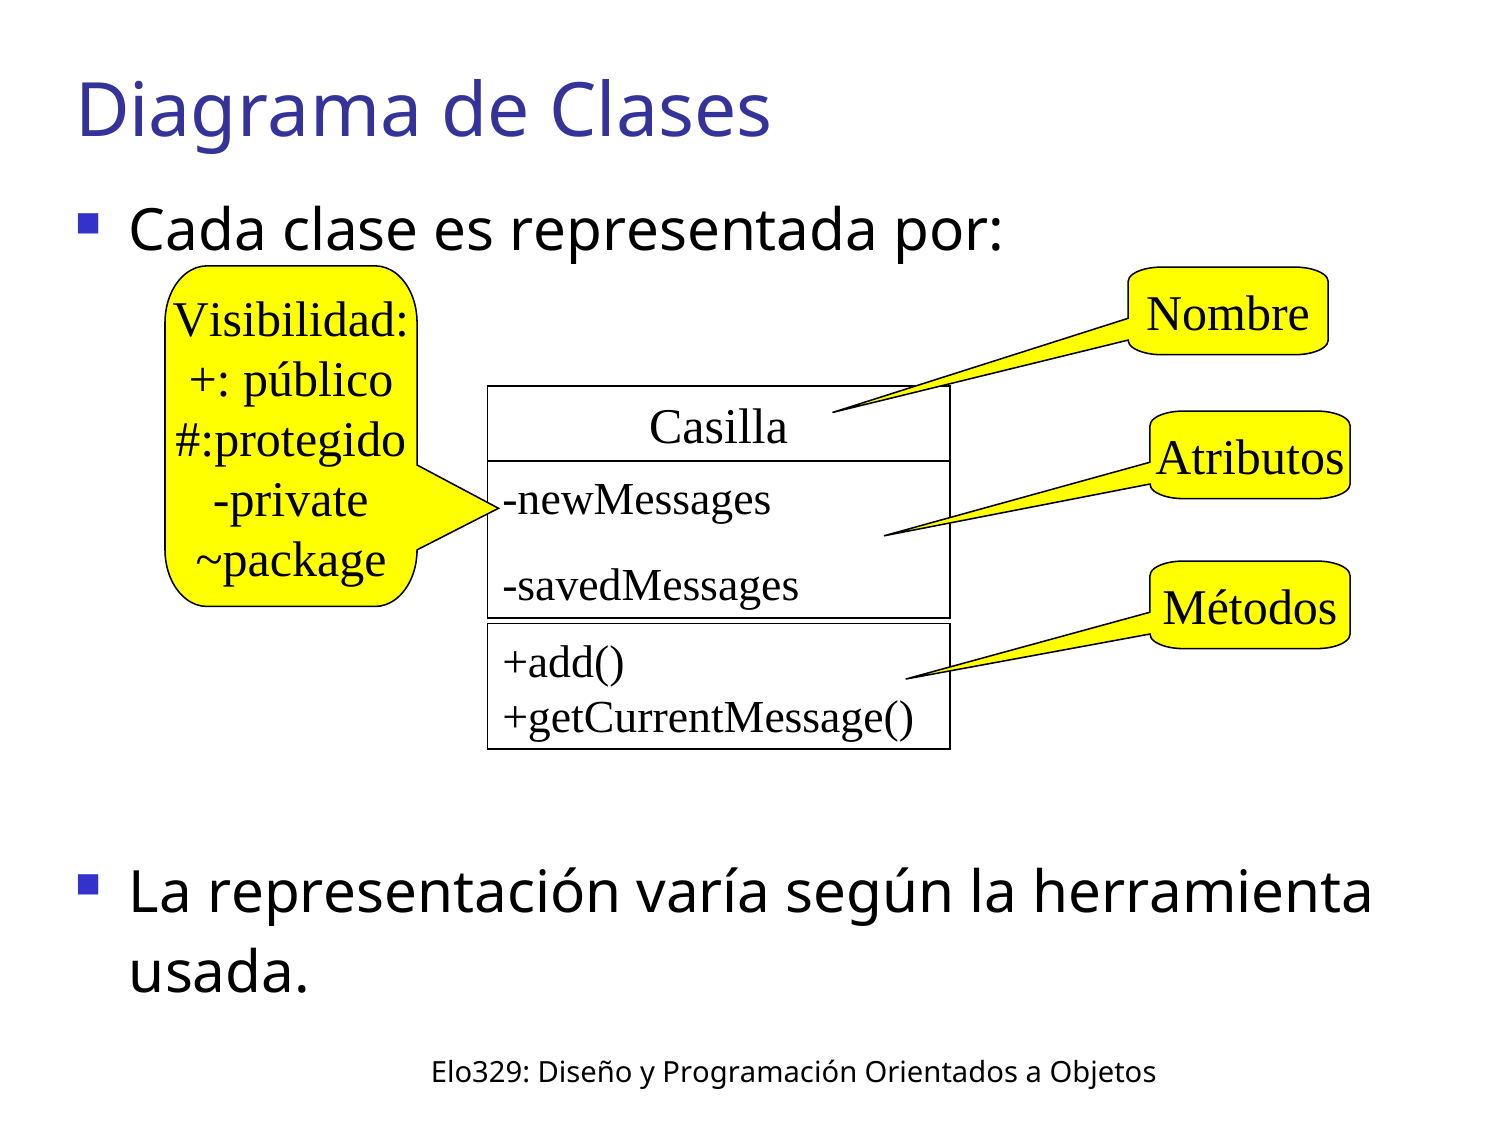

# Diagrama de Clases
Cada clase es representada por:
La representación varía según la herramienta usada.
Visibilidad:
+: público
#:protegido
-private
~package
Nombre
Casilla
-newMessages
-savedMessages
+add()‏
+getCurrentMessage()‏
Atributos
Métodos